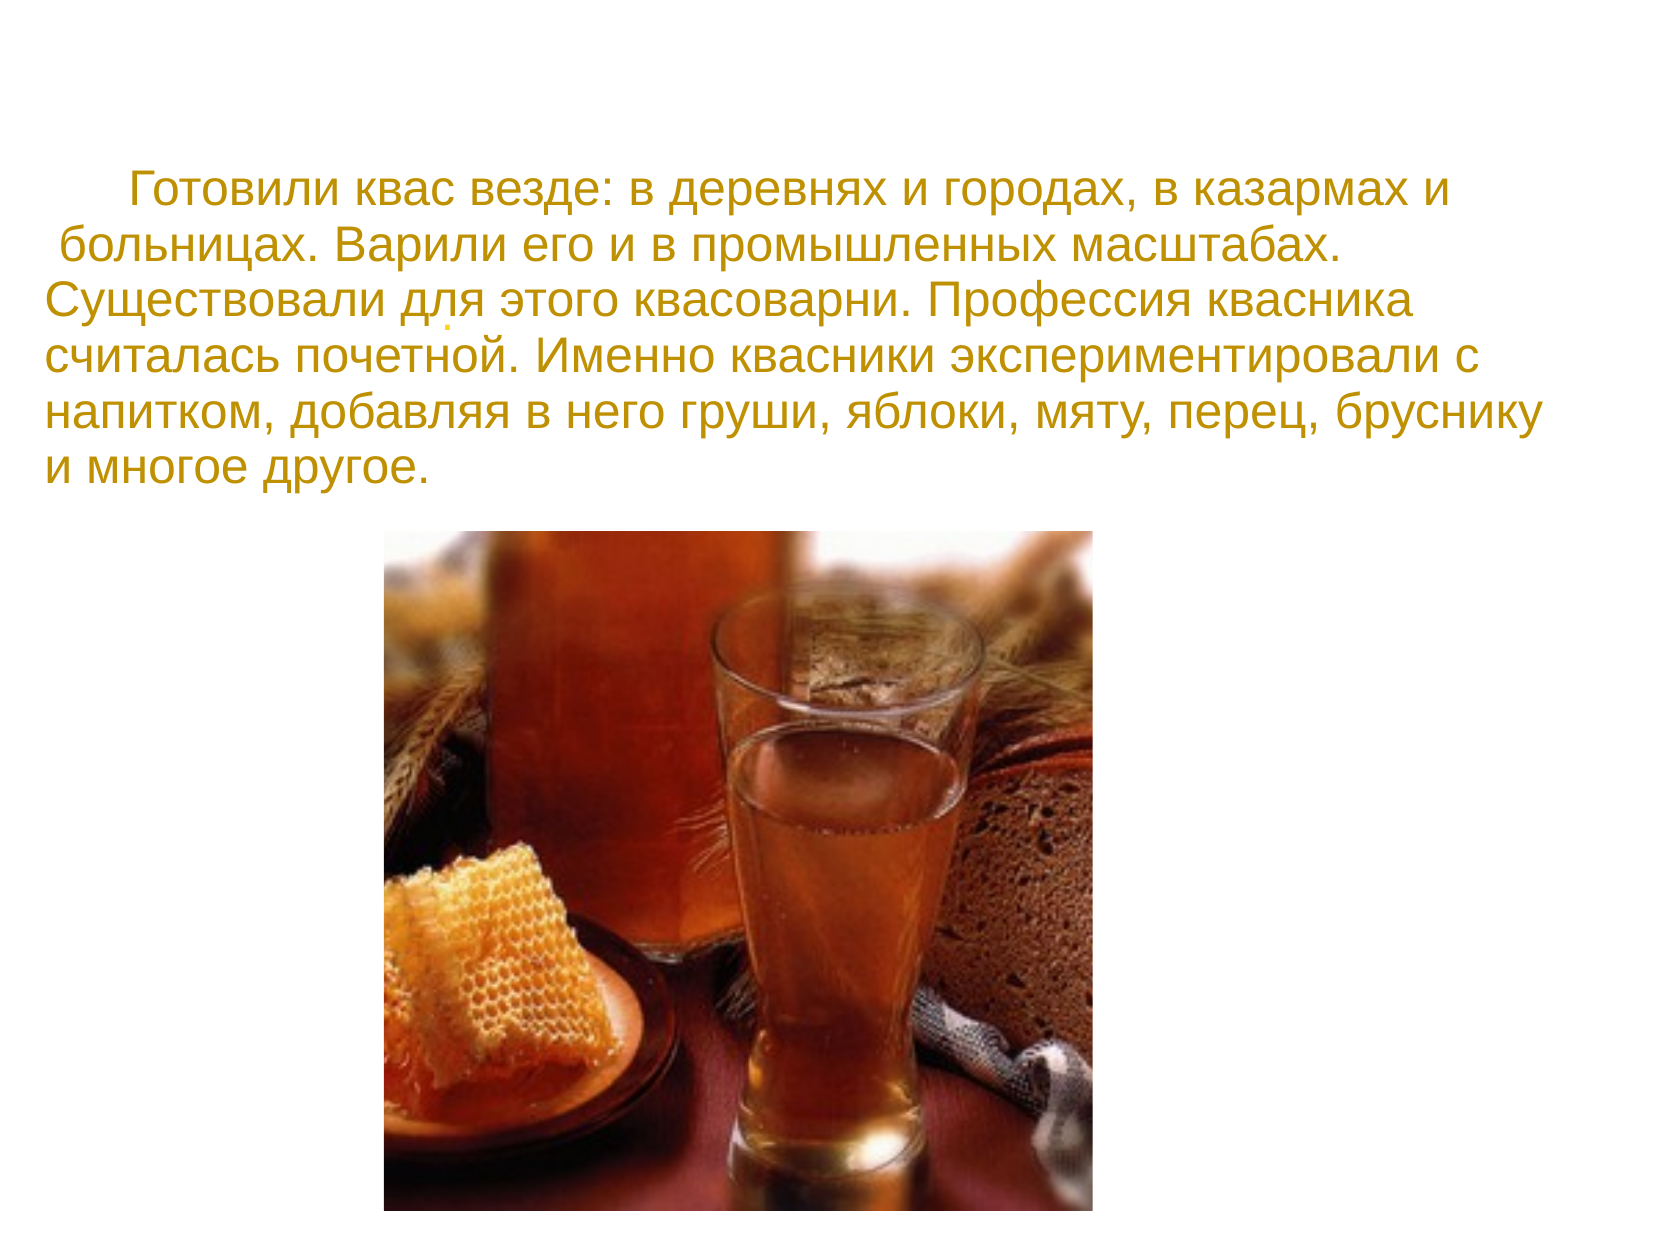

Готовили квас везде: в деревнях и городах, в казармах и
 больницах. Варили его и в промышленных масштабах.
Существовали для этого квасоварни. Профессия квасника
считалась почетной. Именно квасники экспериментировали с
напитком, добавляя в него груши, яблоки, мяту, перец, бруснику
и многое другое.
 .